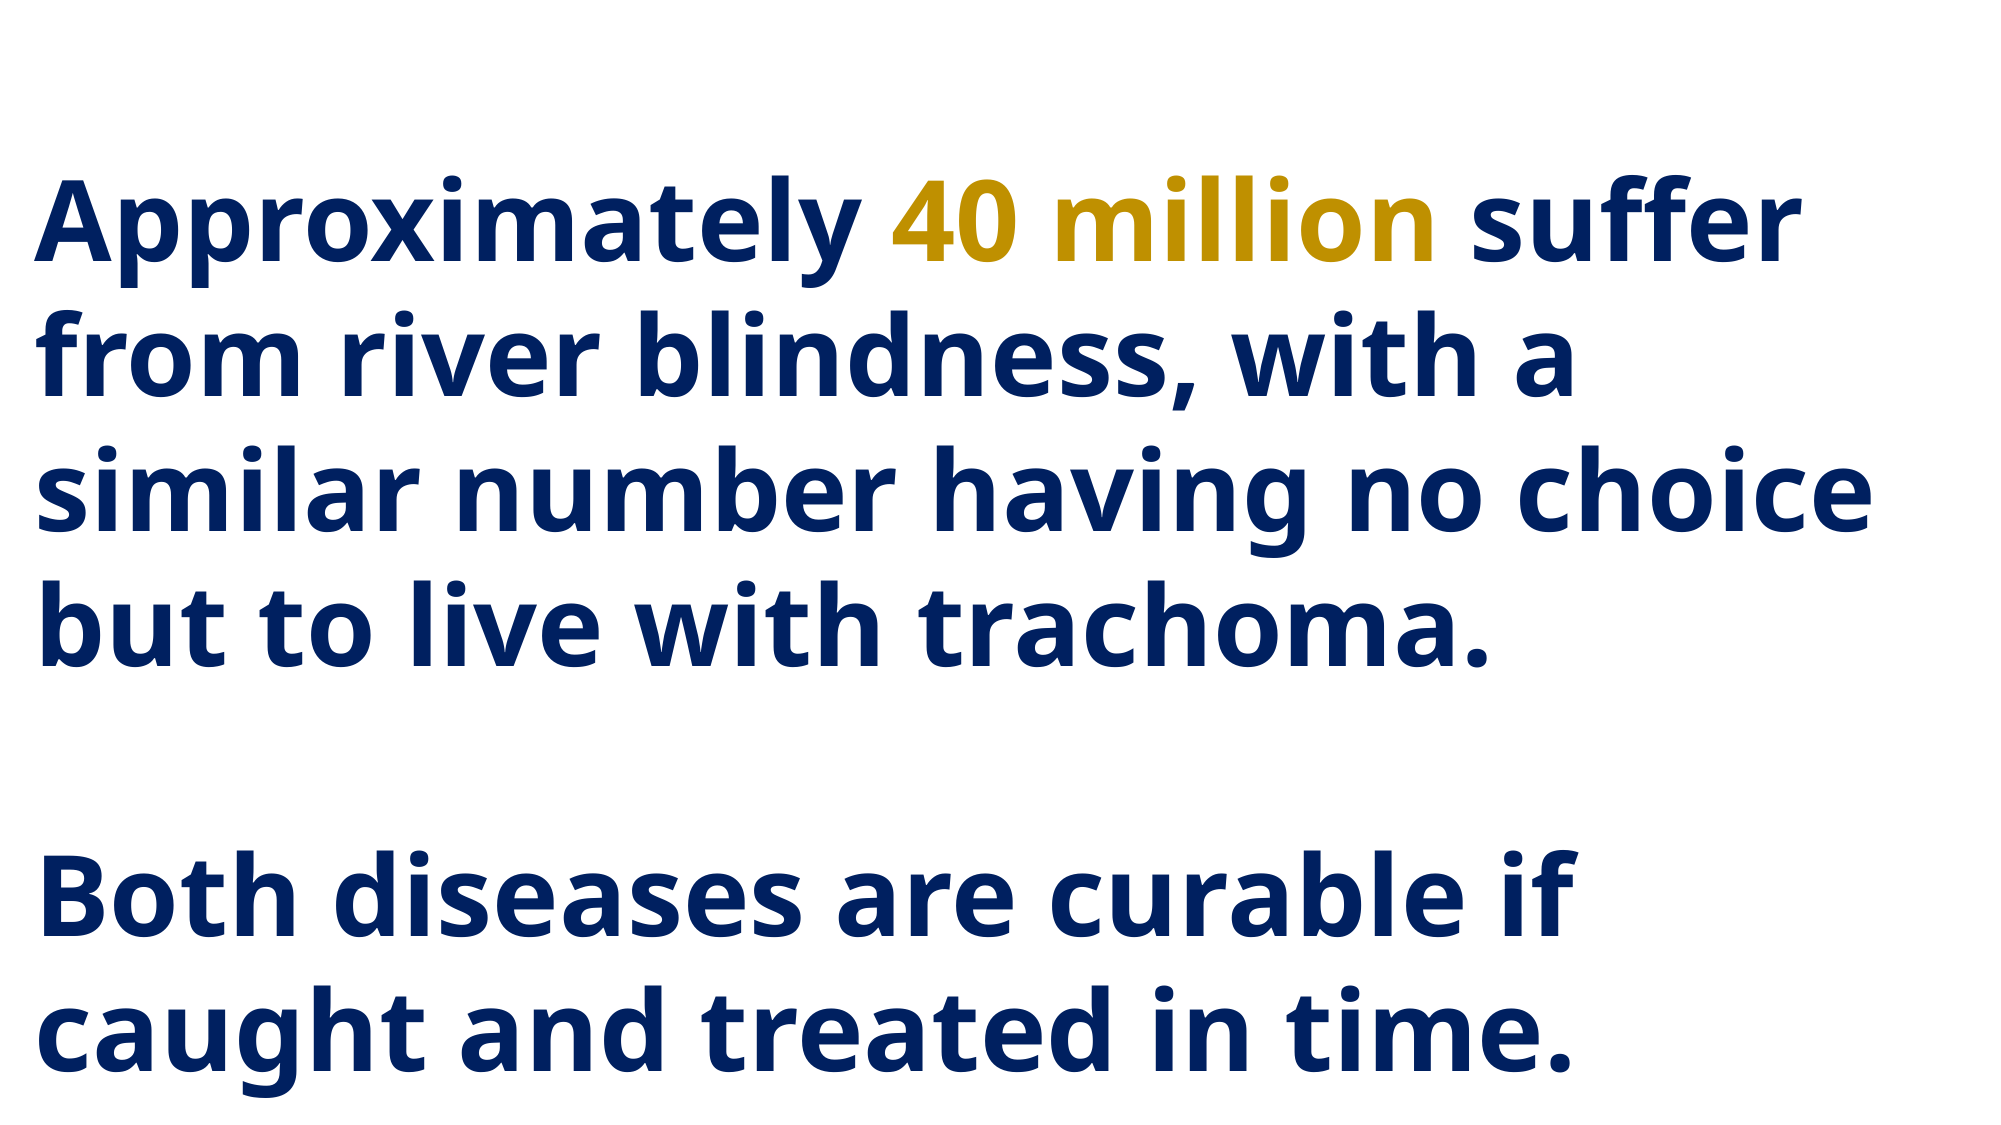

#
Approximately 40 million suffer from river blindness, with a similar number having no choice but to live with trachoma.
Both diseases are curable if caught and treated in time.